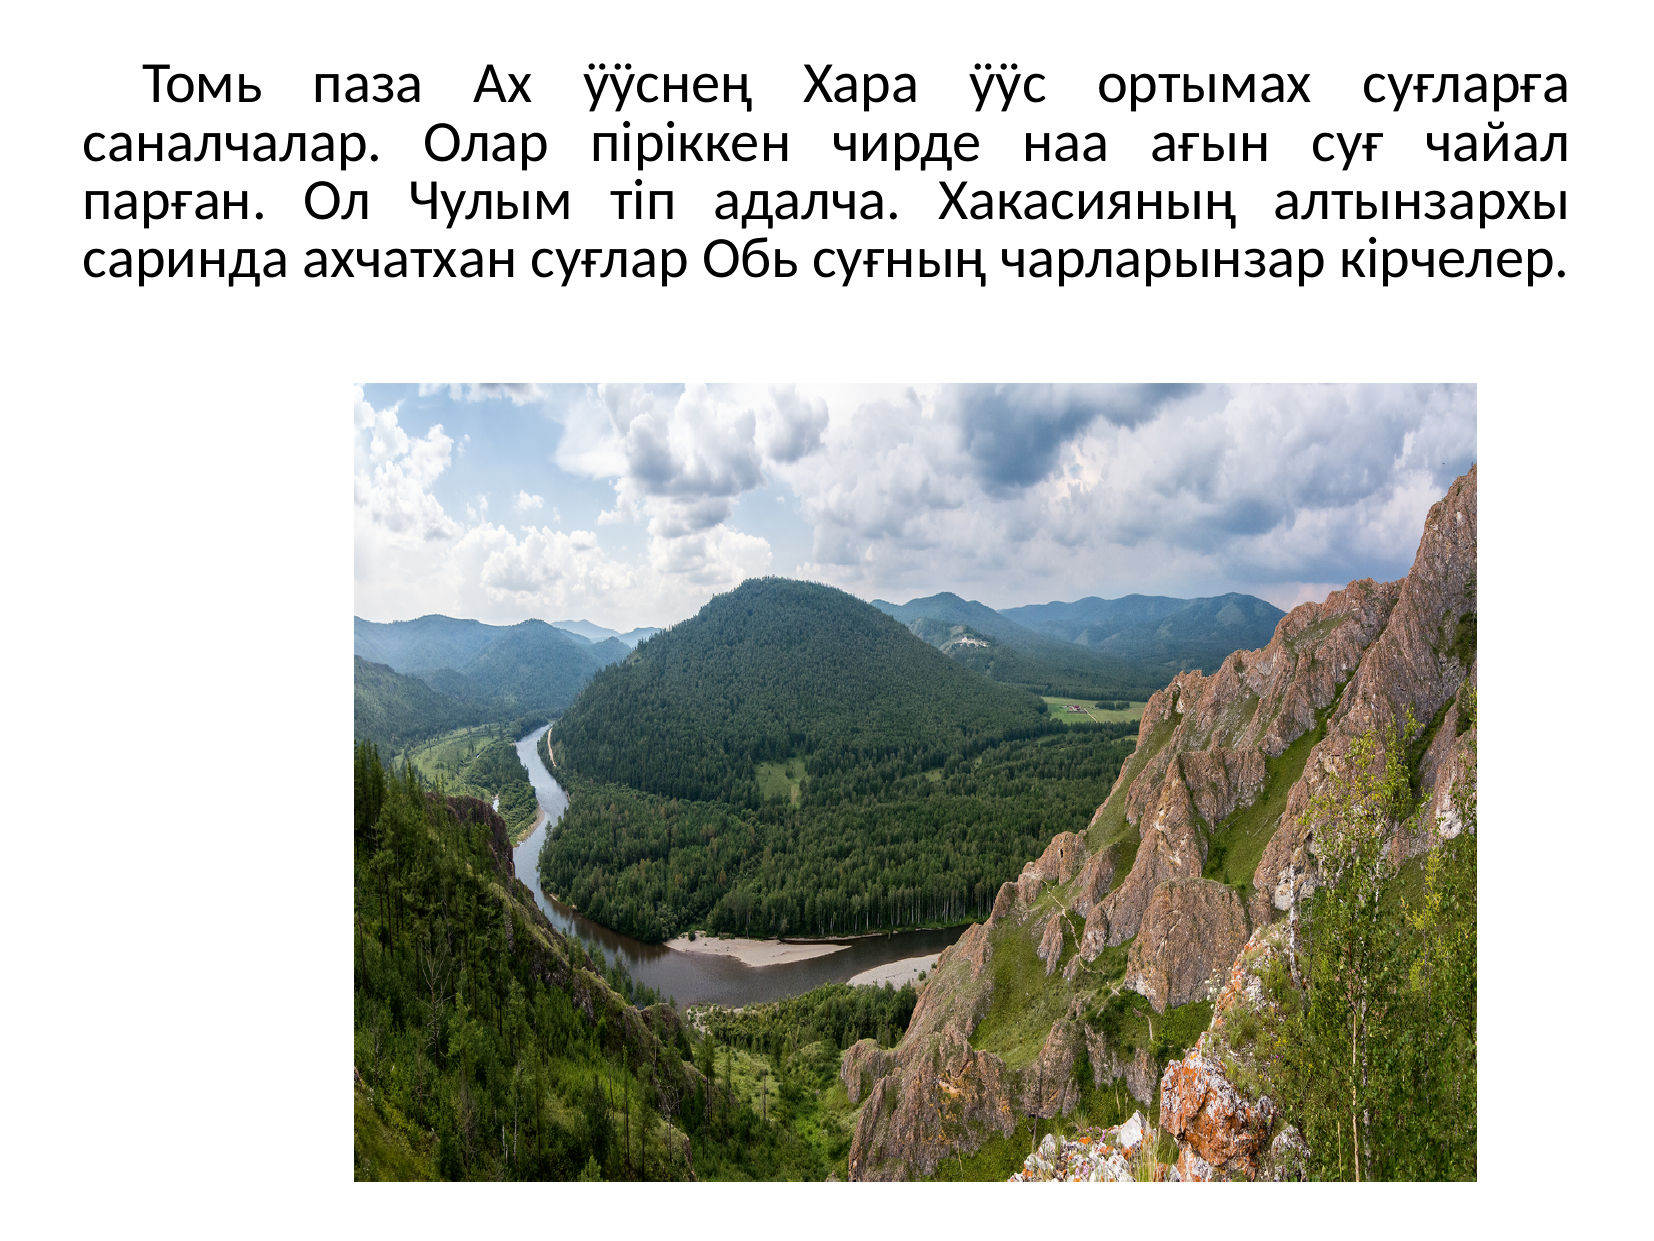

# Томь паза Ах ӱӱснең Хара ӱӱс ортымах суғларға саналчалар. Олар піріккен чирде наа ағын суғ чайал парған. Ол Чулым тіп адалча. Хакасияның алтынзархы саринда ахчатхан суғлар Обь суғның чарларынзар кірчелер.